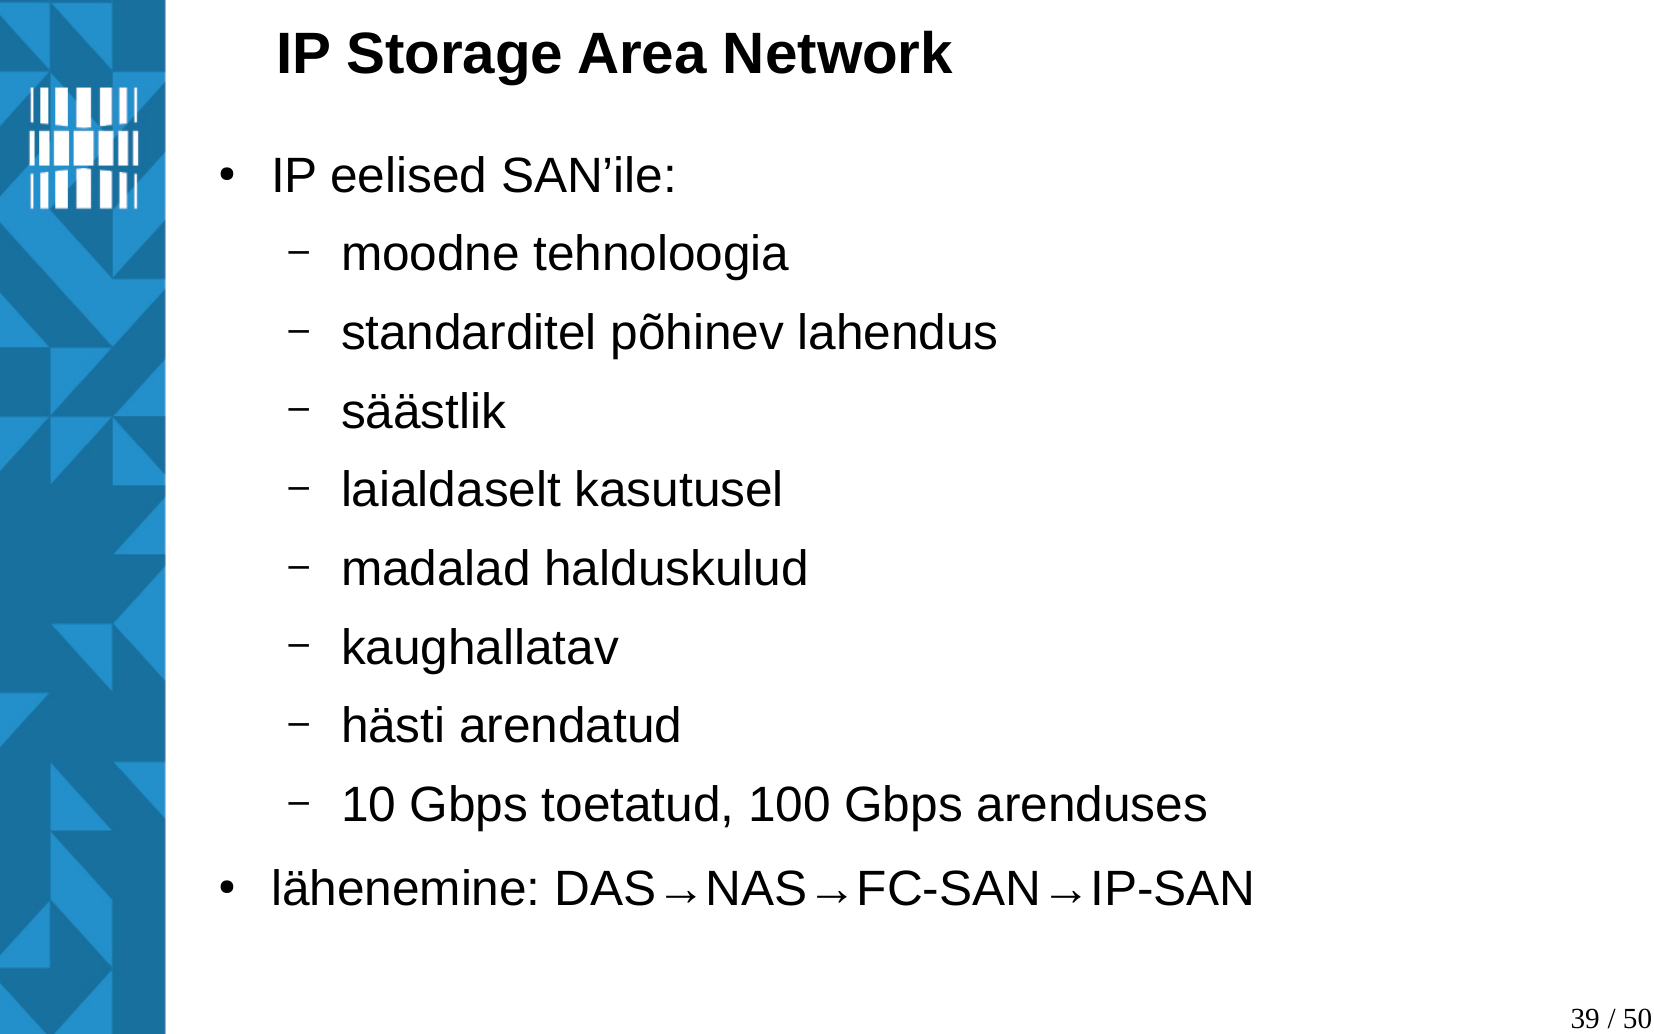

# IP Storage Area Network
IP eelised SAN’ile:
moodne tehnoloogia
standarditel põhinev lahendus
säästlik
laialdaselt kasutusel
madalad halduskulud
kaughallatav
hästi arendatud
10 Gbps toetatud, 100 Gbps arenduses
lähenemine: DAS→NAS→FC-SAN→IP-SAN